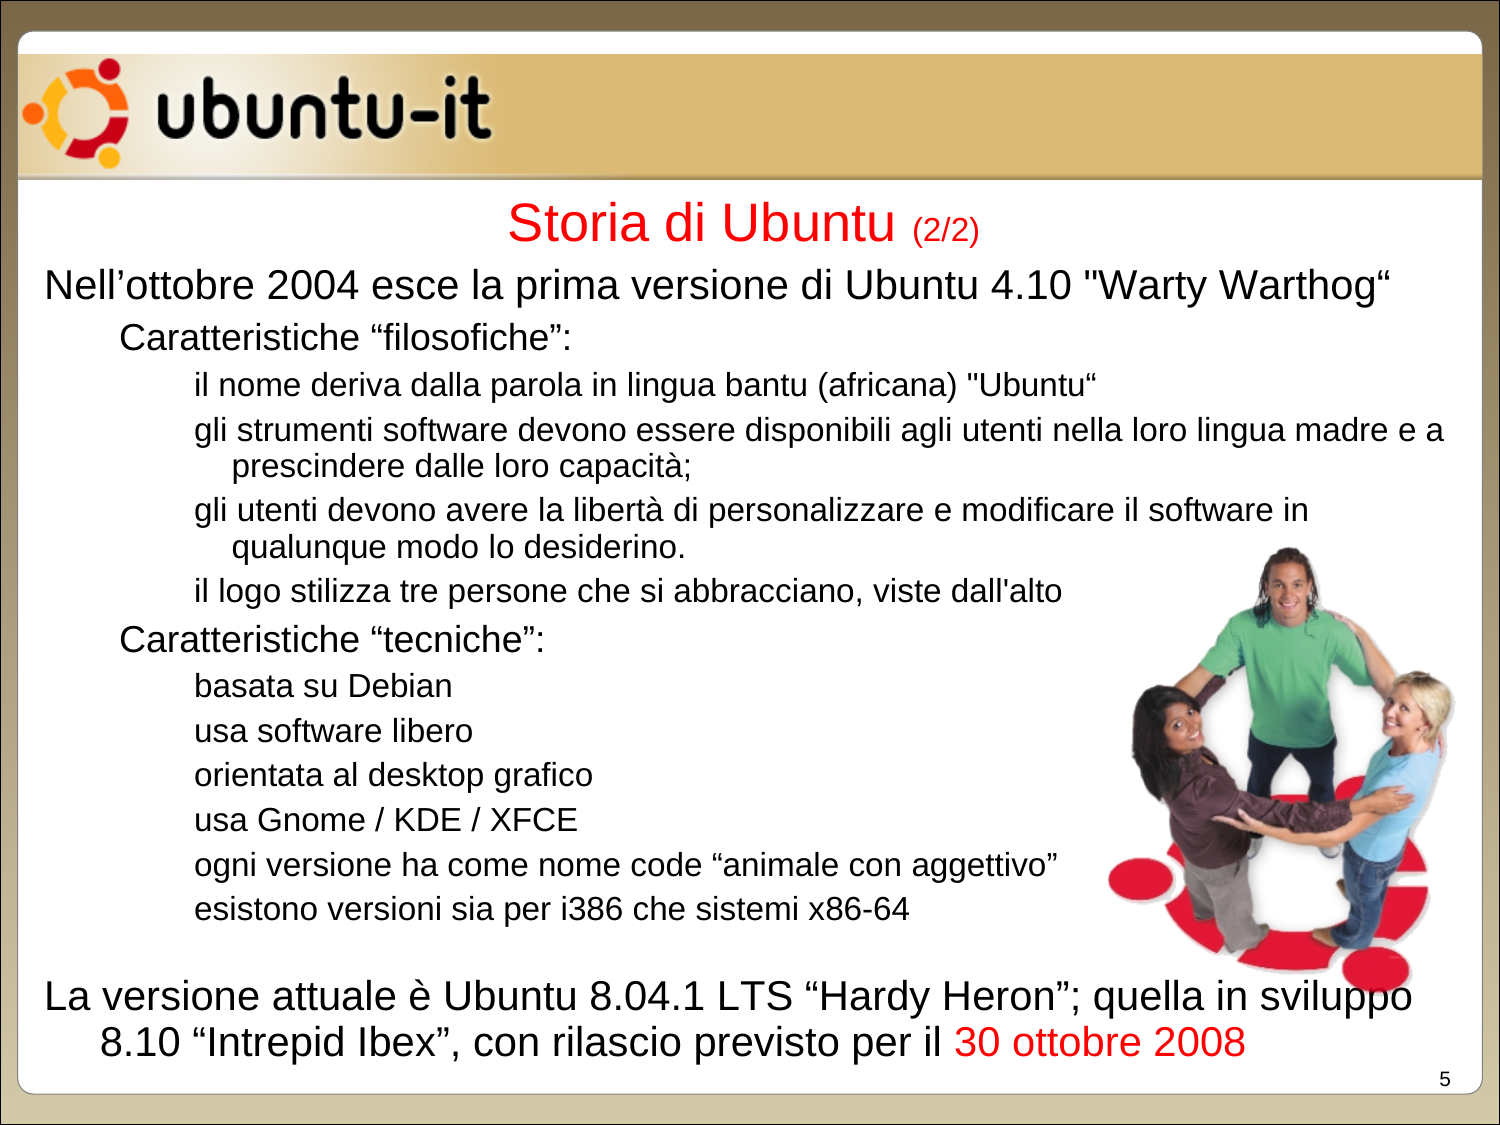

# Storia di Ubuntu (2/2)
Nell’ottobre 2004 esce la prima versione di Ubuntu 4.10 "Warty Warthog“
Caratteristiche “filosofiche”:
il nome deriva dalla parola in lingua bantu (africana) "Ubuntu“
gli strumenti software devono essere disponibili agli utenti nella loro lingua madre e a prescindere dalle loro capacità;
gli utenti devono avere la libertà di personalizzare e modificare il software in qualunque modo lo desiderino.
il logo stilizza tre persone che si abbracciano, viste dall'alto
Caratteristiche “tecniche”:
basata su Debian
usa software libero
orientata al desktop grafico
usa Gnome / KDE / XFCE
ogni versione ha come nome code “animale con aggettivo”
esistono versioni sia per i386 che sistemi x86-64
La versione attuale è Ubuntu 8.04.1 LTS “Hardy Heron”; quella in sviluppo 8.10 “Intrepid Ibex”, con rilascio previsto per il 30 ottobre 2008
5